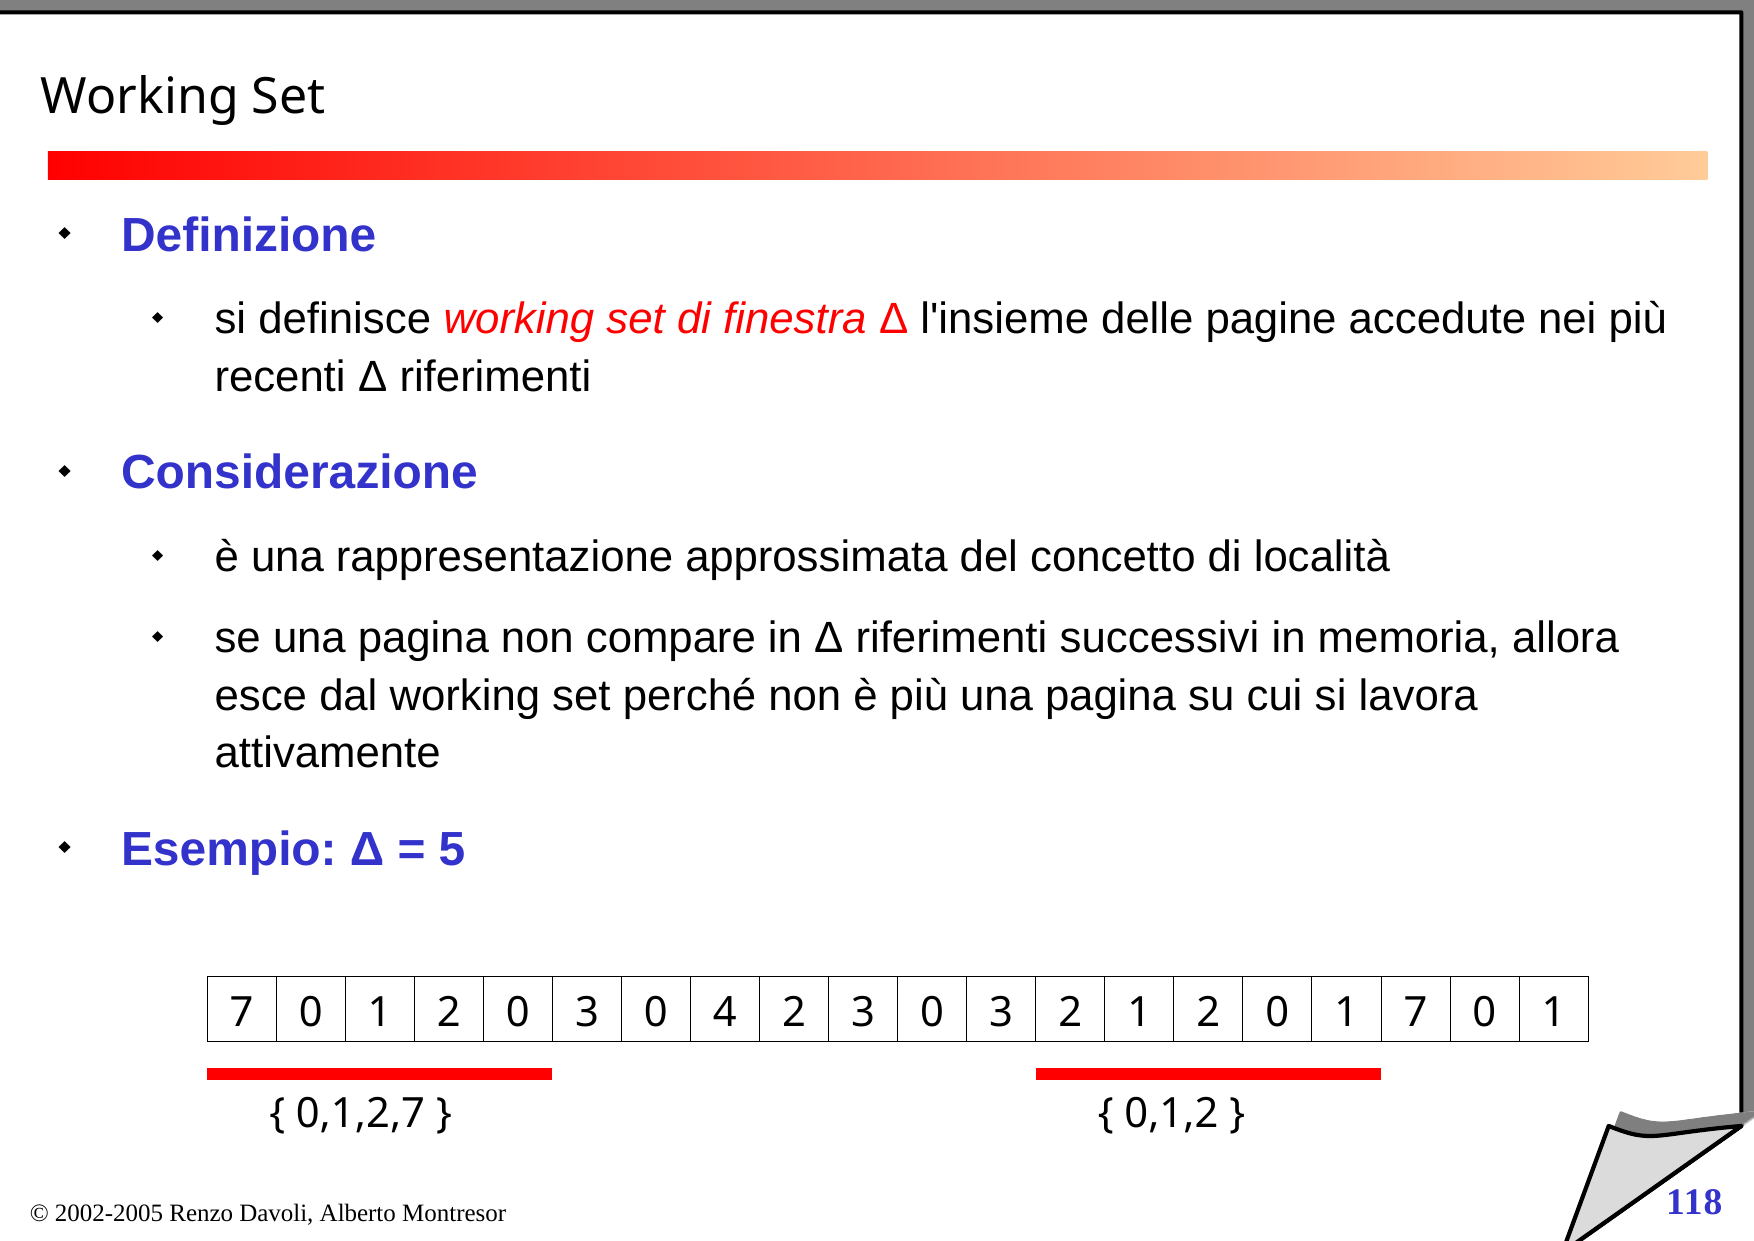

# Working Set
Definizione
si definisce working set di finestra Δ l'insieme delle pagine accedute nei più recenti Δ riferimenti
Considerazione
è una rappresentazione approssimata del concetto di località
se una pagina non compare in Δ riferimenti successivi in memoria, allora esce dal working set perché non è più una pagina su cui si lavora attivamente
Esempio: Δ = 5
7
0
1
2
0
3
0
4
2
3
0
3
2
1
2
0
1
7
0
1
{ 0,1,2,7 }
{ 0,1,2 }